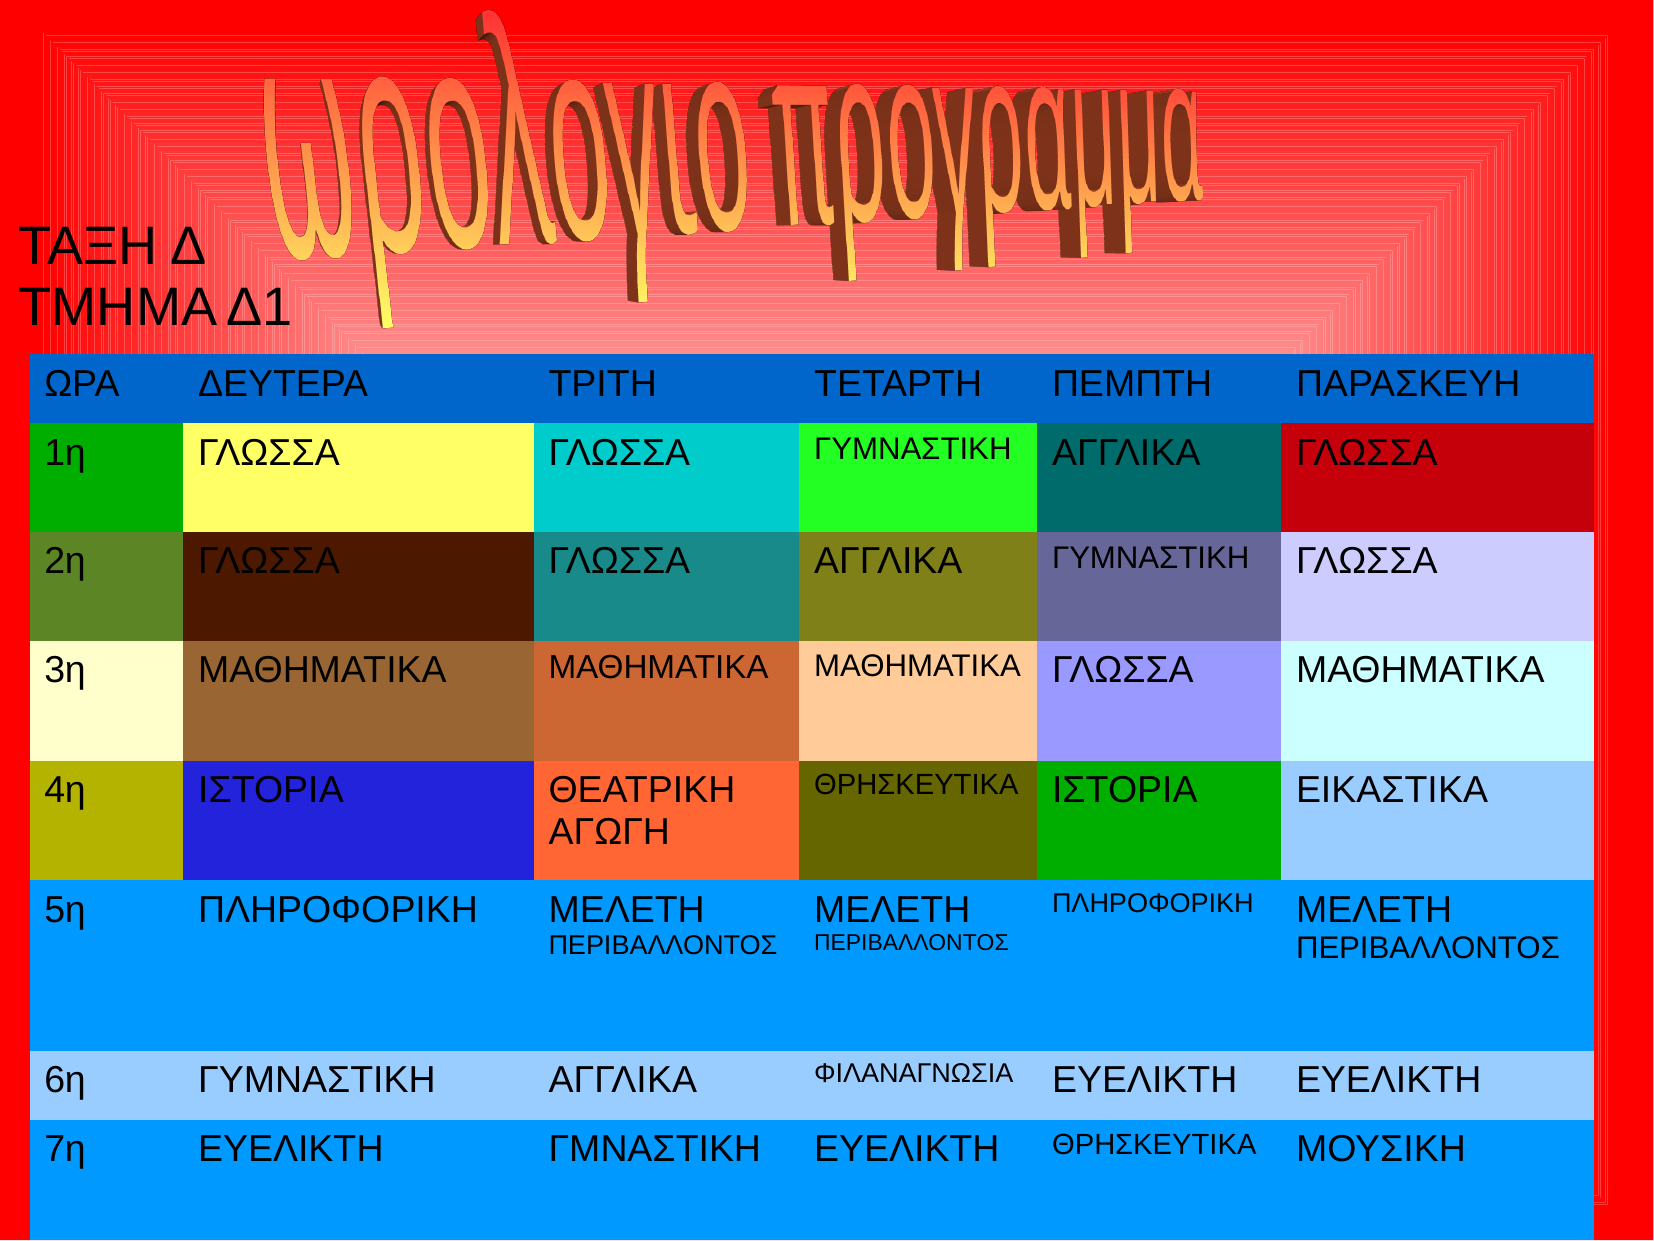

ωρολογιο προγραμμα
ΤΑΞΗ Δ
ΤΜΗΜΑ Δ1
| ΩΡΑ | ΔΕΥΤΕΡΑ | ΤΡΙΤΗ | ΤΕΤΑΡΤΗ | ΠΕΜΠΤΗ | ΠΑΡΑΣΚΕΥΗ |
| --- | --- | --- | --- | --- | --- |
| 1η | ΓΛΩΣΣΑ | ΓΛΩΣΣΑ | ΓΥΜΝΑΣΤΙΚΗ | ΑΓΓΛΙΚΑ | ΓΛΩΣΣΑ |
| 2η | ΓΛΩΣΣΑ | ΓΛΩΣΣΑ | ΑΓΓΛΙΚΑ | ΓΥΜΝΑΣΤΙΚΗ | ΓΛΩΣΣΑ |
| 3η | ΜΑΘΗΜΑΤΙΚΑ | ΜΑΘΗΜΑΤΙΚΑ | ΜΑΘΗΜΑΤΙΚΑ | ΓΛΩΣΣΑ | ΜΑΘΗΜΑΤΙΚΑ |
| 4η | ΙΣΤΟΡΙΑ | ΘΕΑΤΡΙΚΗ ΑΓΩΓΗ | ΘΡΗΣΚΕΥΤΙΚΑ | ΙΣΤΟΡΙΑ | ΕΙΚΑΣΤΙΚΑ |
| 5η | ΠΛΗΡΟΦΟΡΙΚΗ | ΜΕΛΕΤΗ ΠΕΡΙΒΑΛΛΟΝΤΟΣ | ΜΕΛΕΤΗ ΠΕΡΙΒΑΛΛΟΝΤΟΣ | ΠΛΗΡΟΦΟΡΙΚΗ | ΜΕΛΕΤΗ ΠΕΡΙΒΑΛΛΟΝΤΟΣ |
| 6η | ΓΥΜΝΑΣΤΙΚΗ | ΑΓΓΛΙΚΑ | ΦΙΛΑΝΑΓΝΩΣΙΑ | ΕΥΕΛΙΚΤΗ | ΕΥΕΛΙΚΤΗ |
| 7η | ΕΥΕΛΙΚΤΗ | ΓΜΝΑΣΤΙΚΗ | ΕΥΕΛΙΚΤΗ | ΘΡΗΣΚΕΥΤΙΚΑ | ΜΟΥΣΙΚΗ |